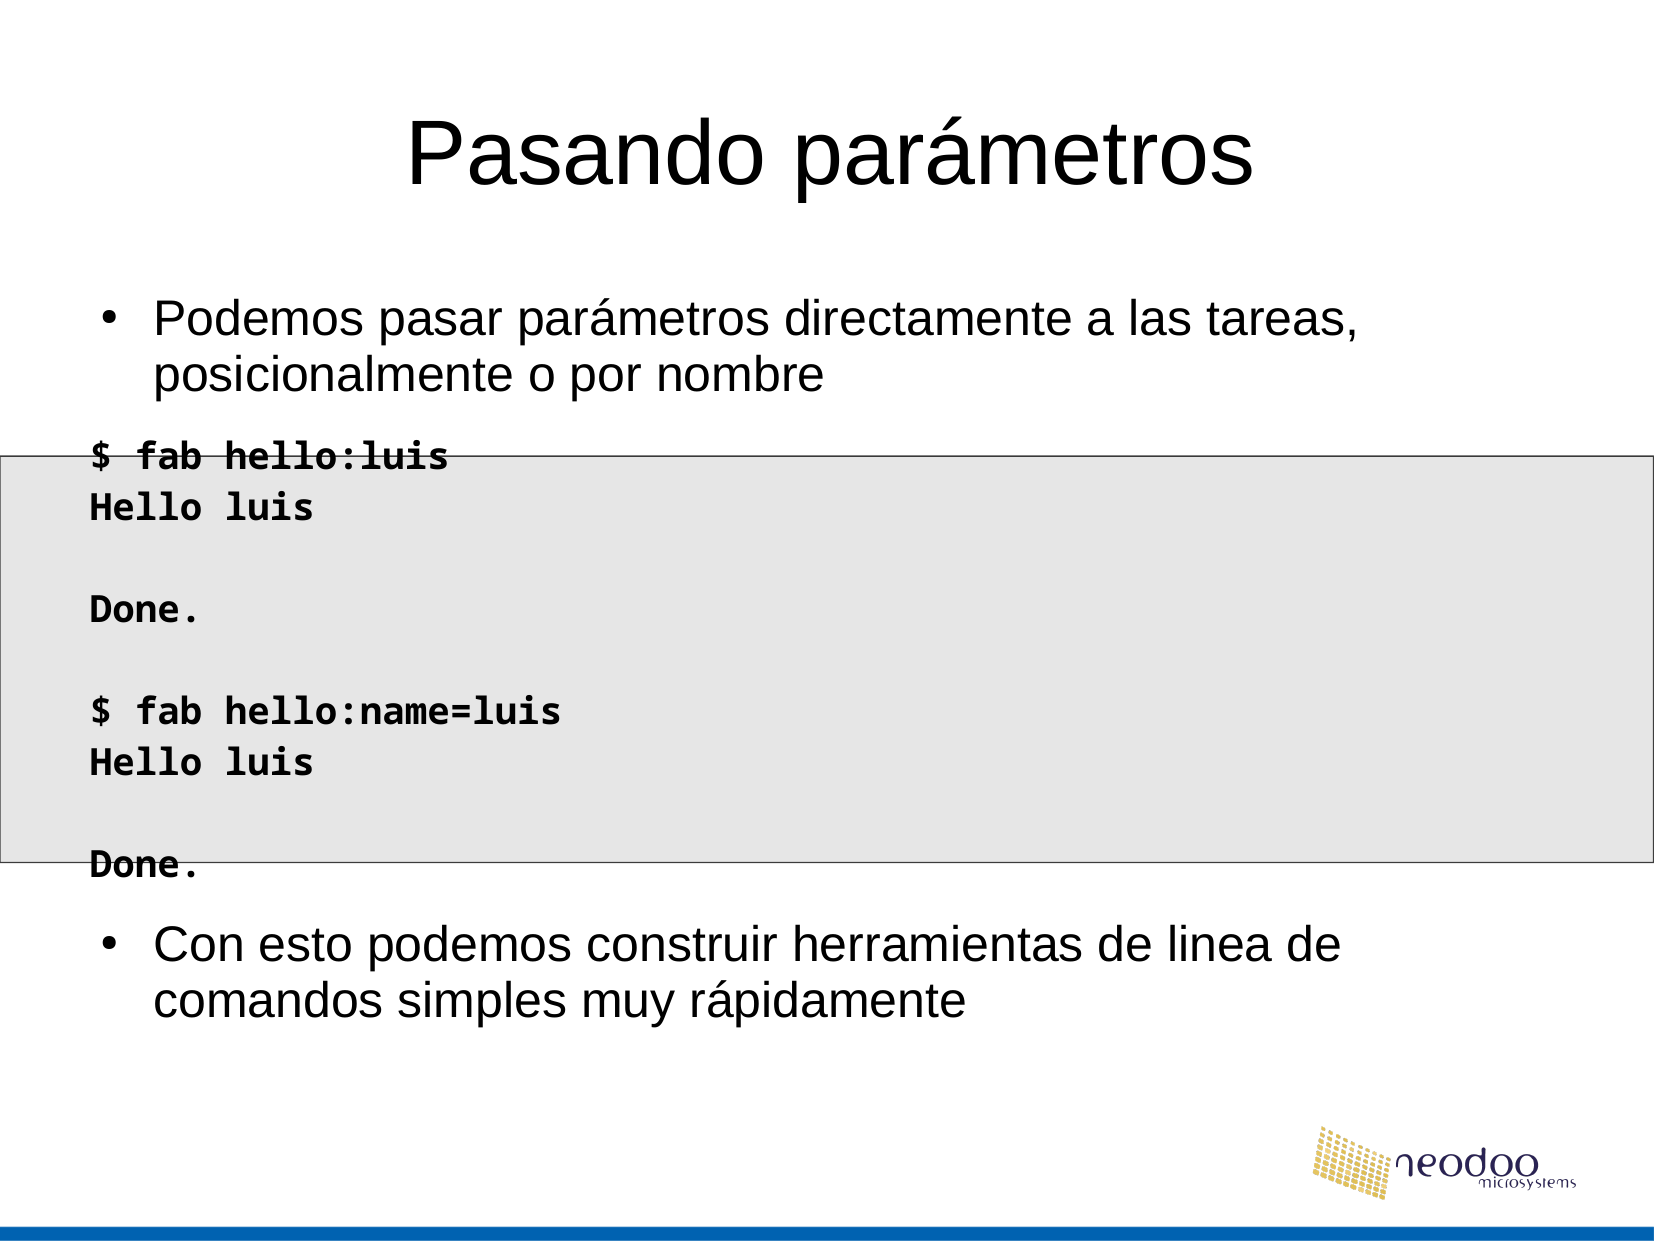

# Pasando parámetros
Podemos pasar parámetros directamente a las tareas, posicionalmente o por nombre
	$ fab hello:luis
	Hello luis
	Done.
	$ fab hello:name=luis
	Hello luis
	Done.
Con esto podemos construir herramientas de linea de comandos simples muy rápidamente